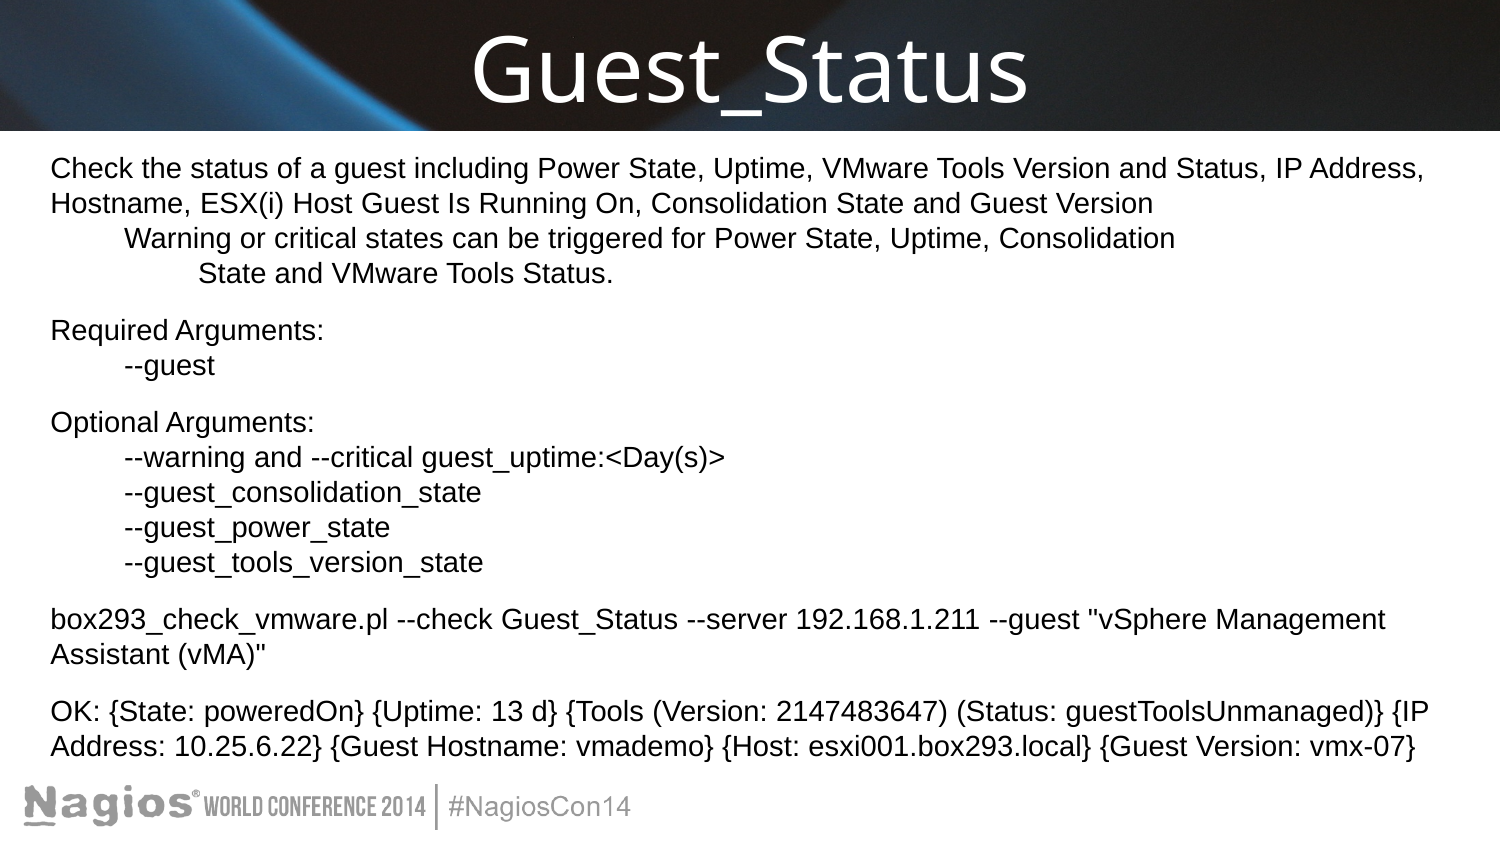

# Guest_Status
Check the status of a guest including Power State, Uptime, VMware Tools Version and Status, IP Address, Hostname, ESX(i) Host Guest Is Running On, Consolidation State and Guest Version
	Warning or critical states can be triggered for Power State, Uptime, Consolidation
		State and VMware Tools Status.
Required Arguments:
	--guest
Optional Arguments:
	--warning and --critical guest_uptime:<Day(s)>
	--guest_consolidation_state
	--guest_power_state
	--guest_tools_version_state
box293_check_vmware.pl --check Guest_Status --server 192.168.1.211 --guest "vSphere Management Assistant (vMA)"
OK: {State: poweredOn} {Uptime: 13 d} {Tools (Version: 2147483647) (Status: guestToolsUnmanaged)} {IP Address: 10.25.6.22} {Guest Hostname: vmademo} {Host: esxi001.box293.local} {Guest Version: vmx-07}